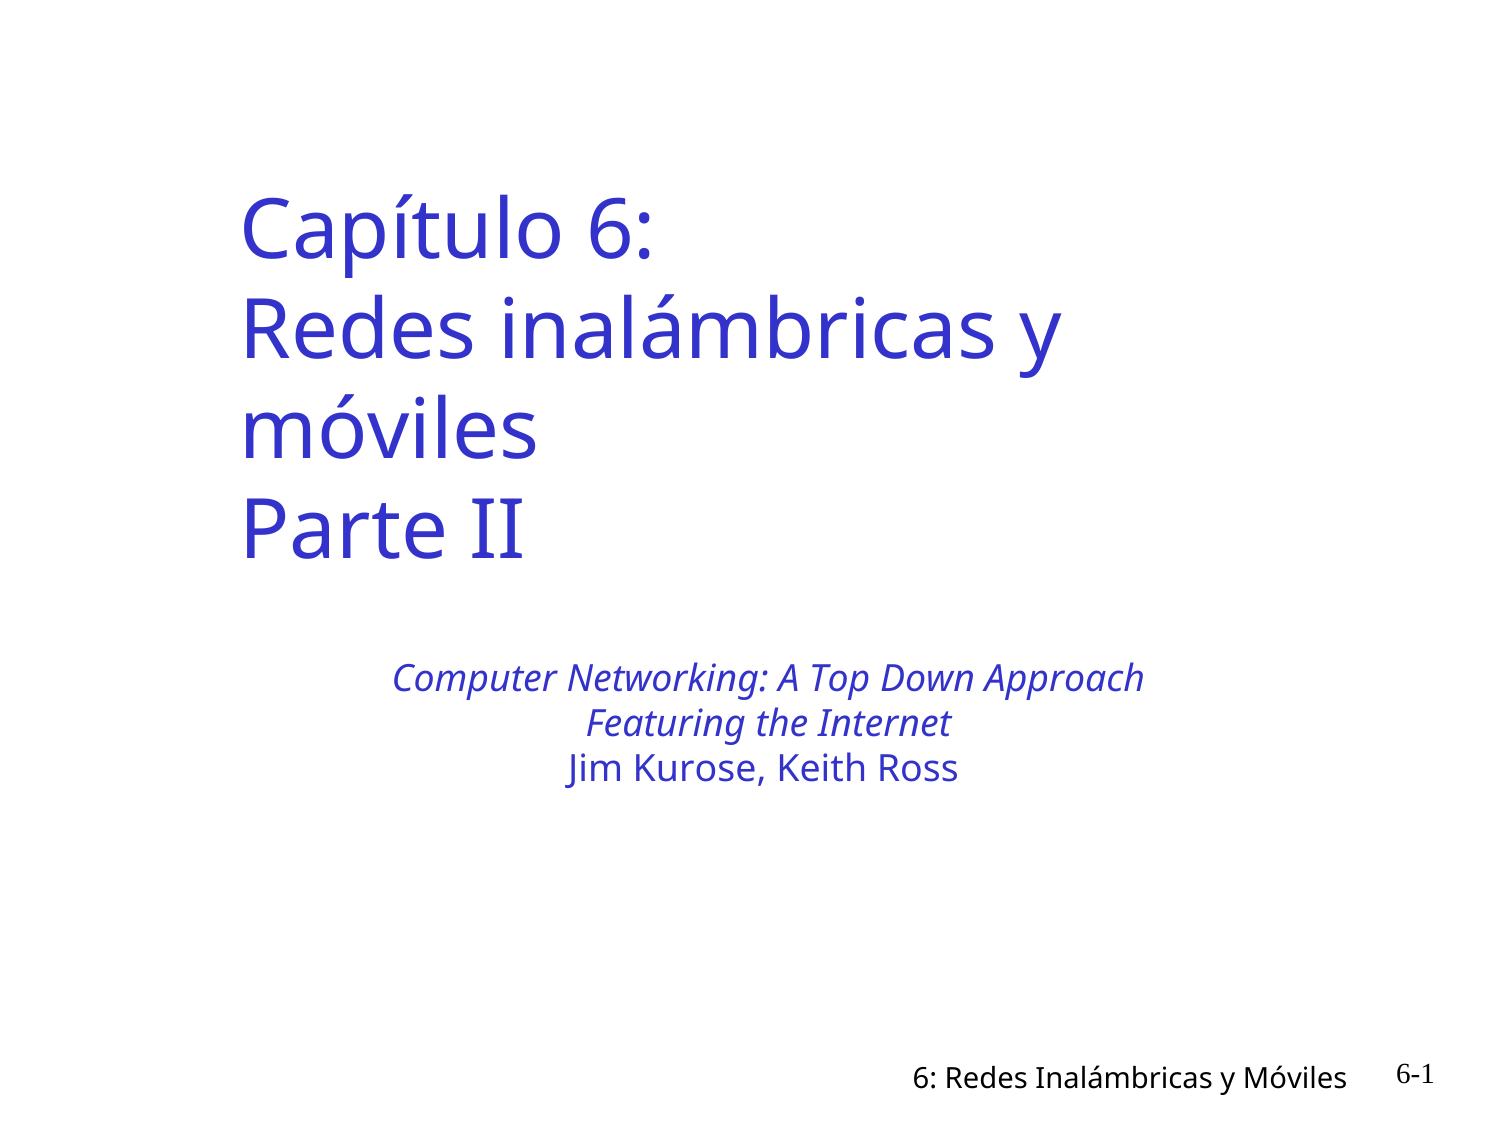

Capítulo 6:
Redes inalámbricas y móviles
Parte II
Computer Networking: A Top Down Approach Featuring the Internet
Jim Kurose, Keith Ross
1